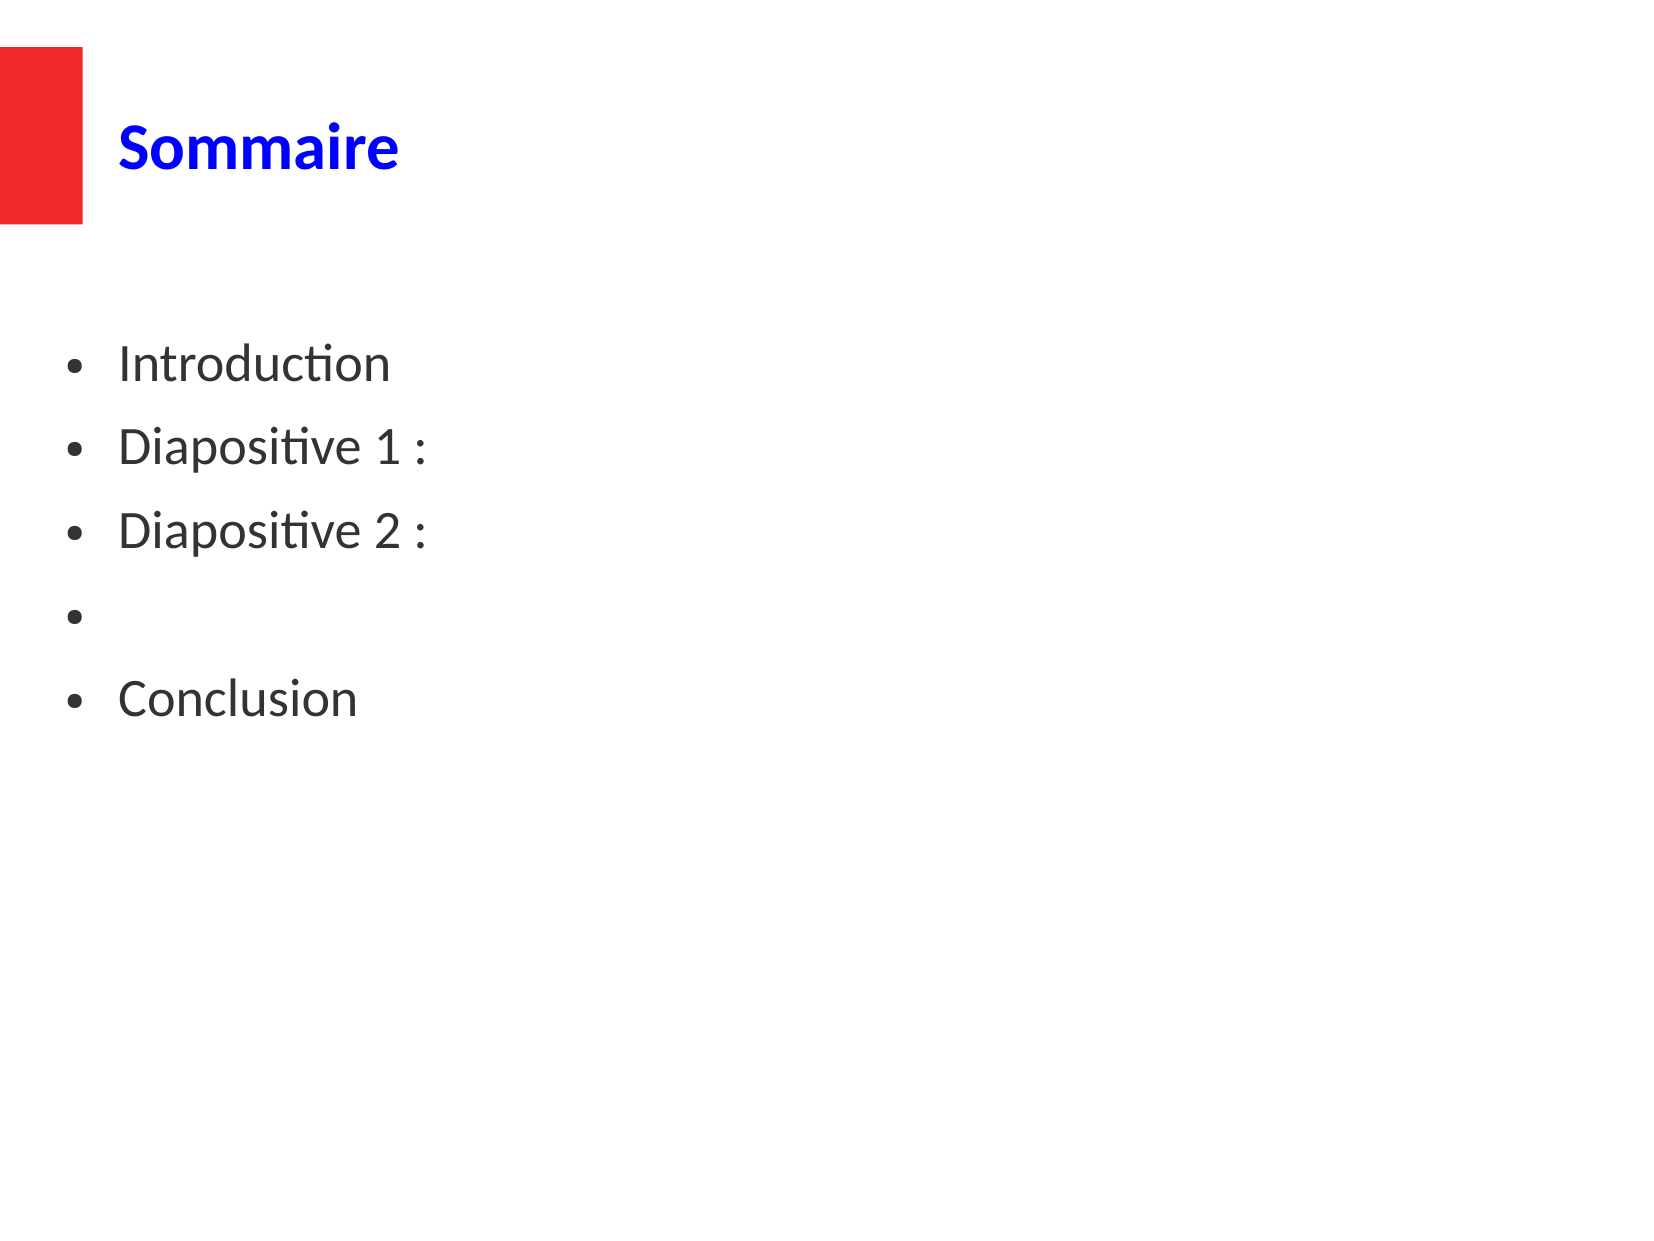

# Sommaire
Introduction
Diapositive 1 :
Diapositive 2 :
Conclusion